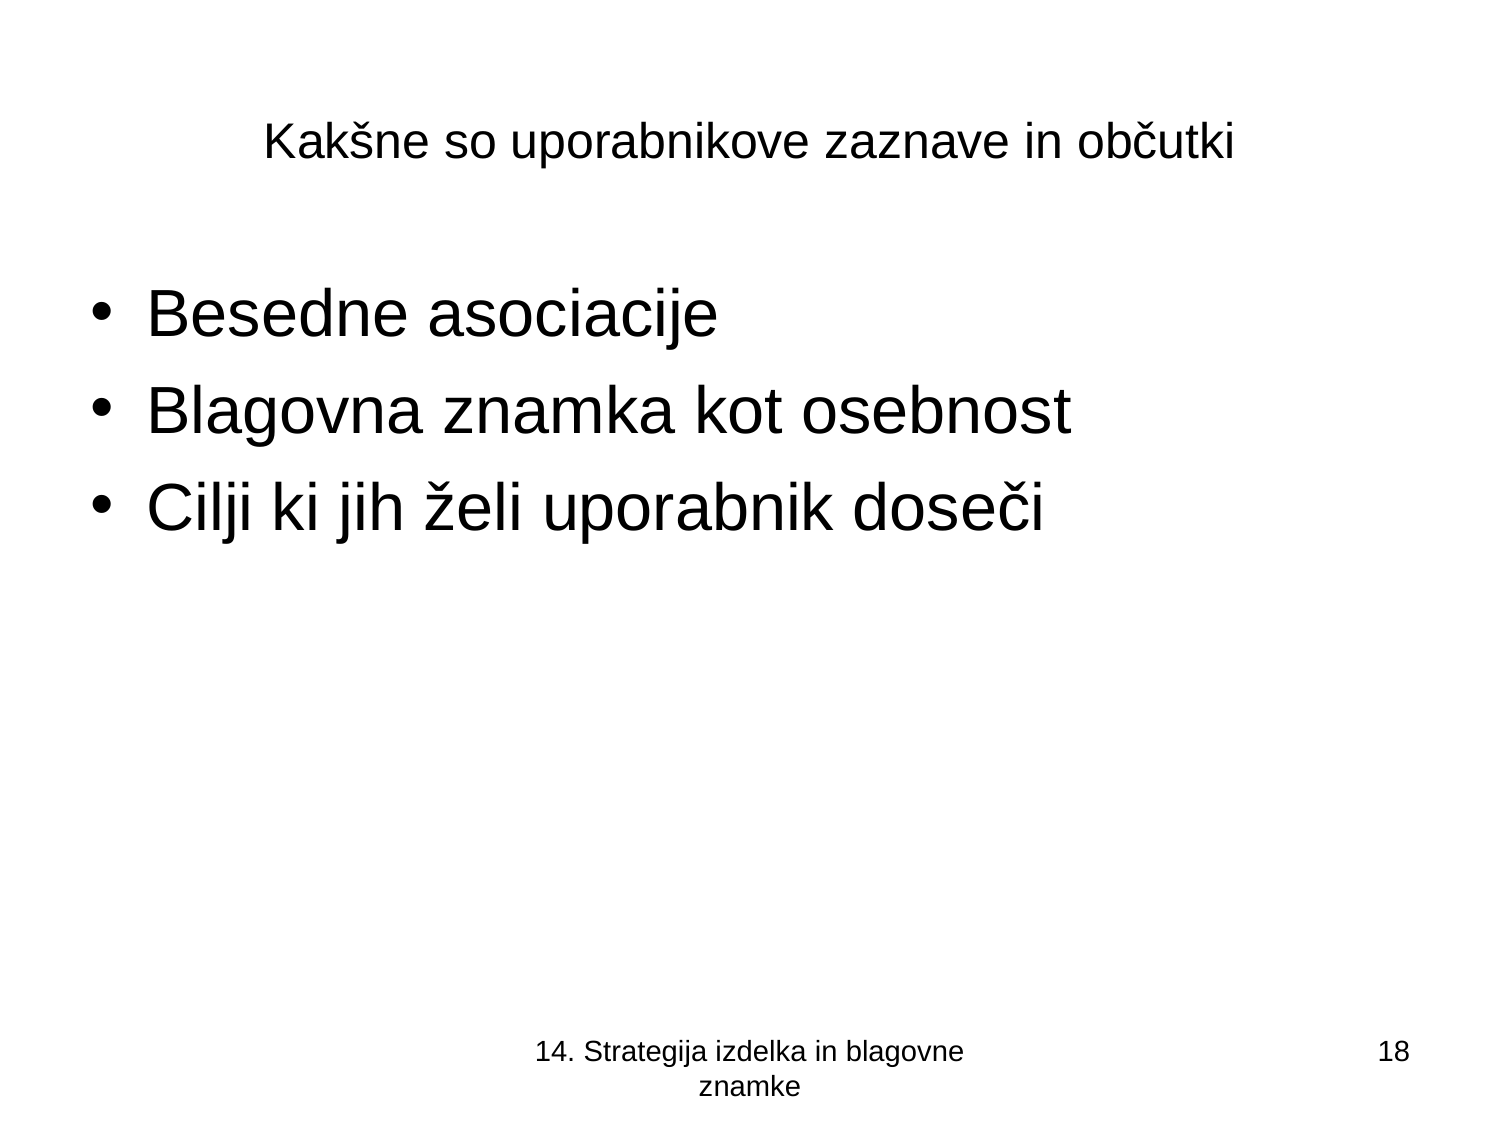

# Kakšne so uporabnikove zaznave in občutki
Besedne asociacije
Blagovna znamka kot osebnost
Cilji ki jih želi uporabnik doseči
14. Strategija izdelka in blagovne znamke